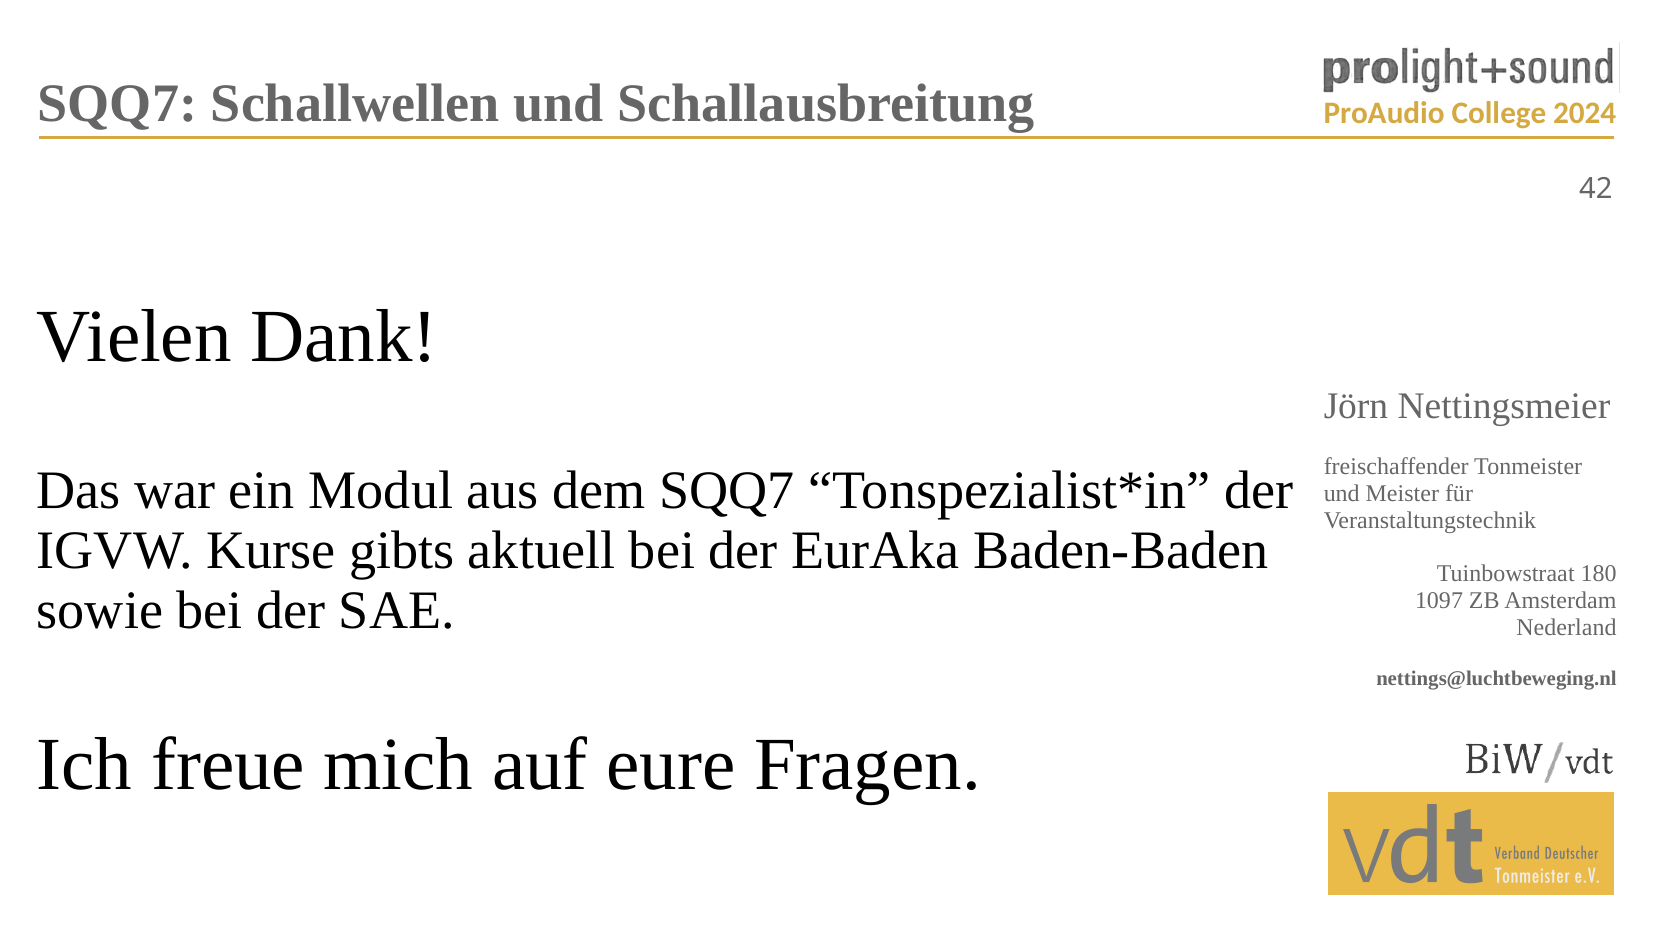

# SQQ7: Schallwellen und Schallausbreitung
42
Vielen Dank!
Das war ein Modul aus dem SQQ7 “Tonspezialist*in” der IGVW. Kurse gibts aktuell bei der EurAka Baden-Baden sowie bei der SAE.
Ich freue mich auf eure Fragen.